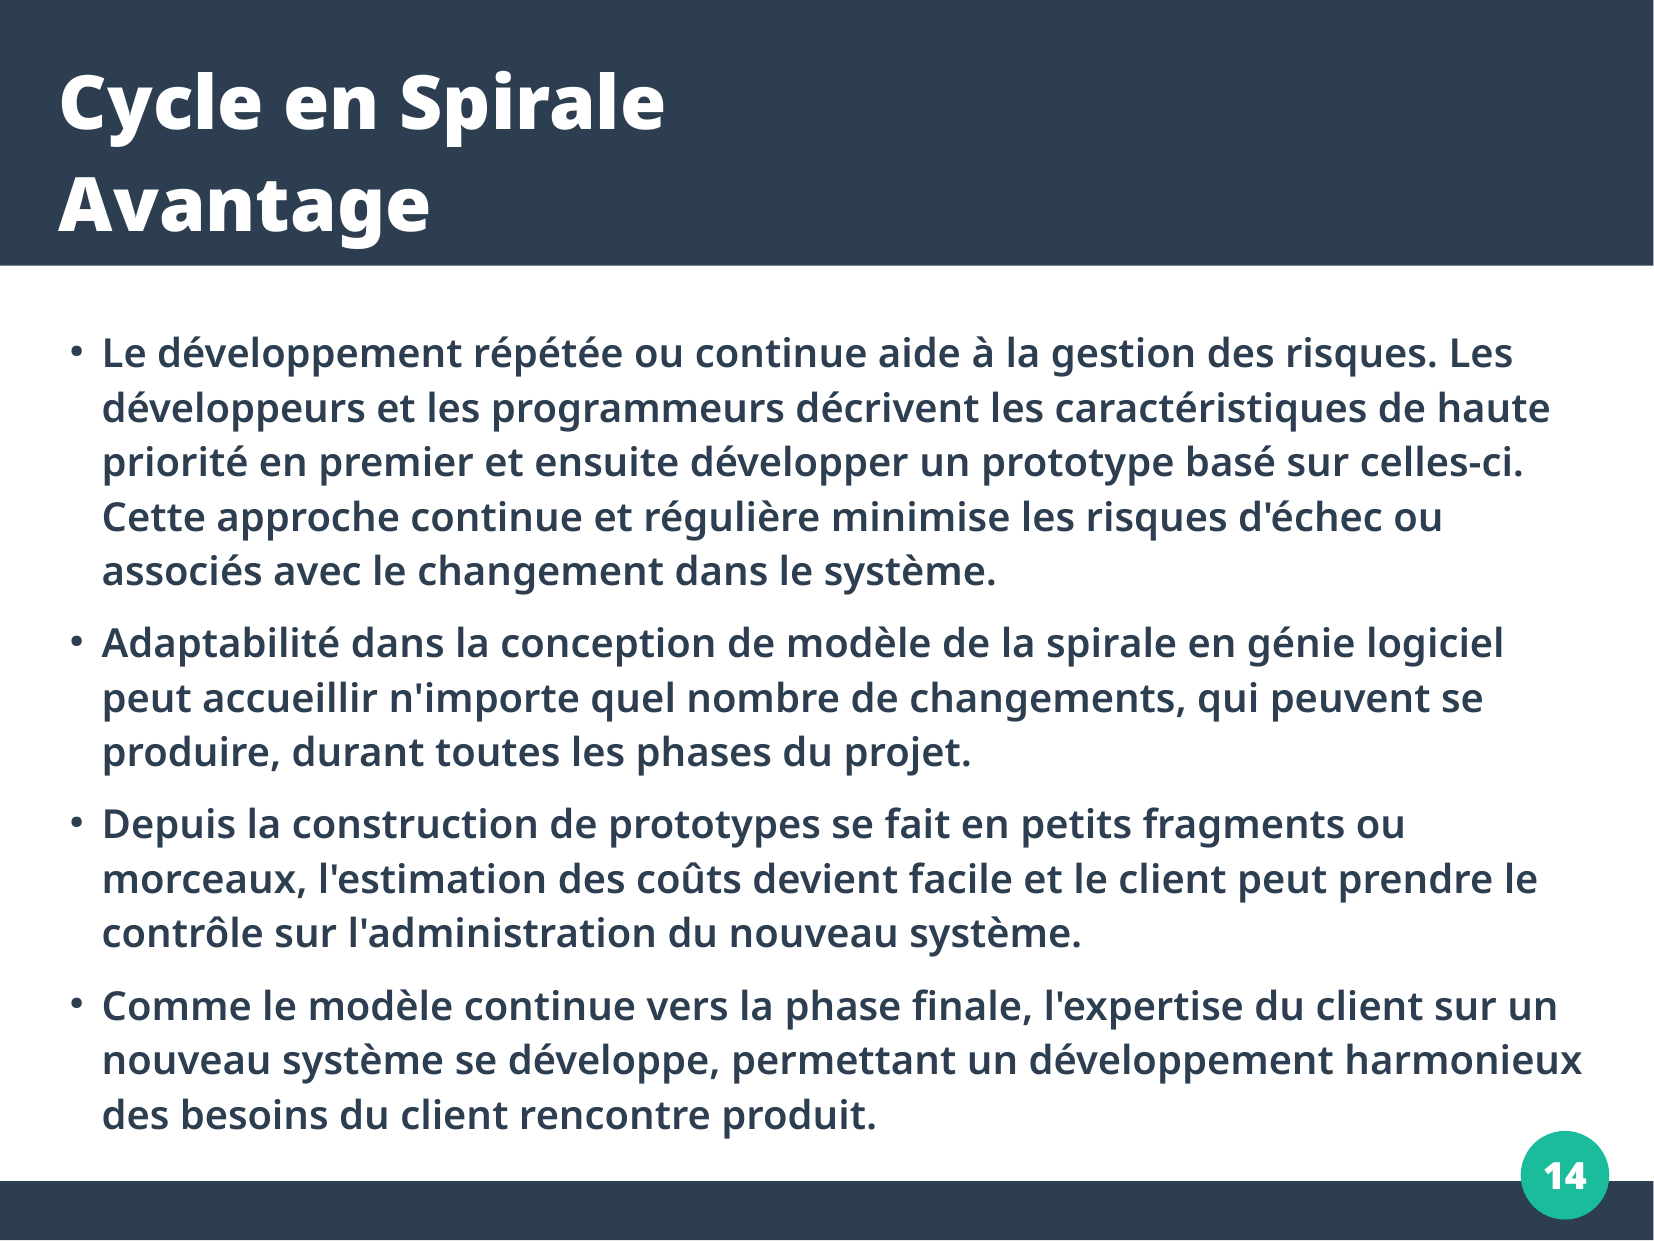

# Cycle en Spirale Avantage
Le développement répétée ou continue aide à la gestion des risques. Les développeurs et les programmeurs décrivent les caractéristiques de haute priorité en premier et ensuite développer un prototype basé sur celles-ci. Cette approche continue et régulière minimise les risques d'échec ou associés avec le changement dans le système.
Adaptabilité dans la conception de modèle de la spirale en génie logiciel peut accueillir n'importe quel nombre de changements, qui peuvent se produire, durant toutes les phases du projet.
Depuis la construction de prototypes se fait en petits fragments ou morceaux, l'estimation des coûts devient facile et le client peut prendre le contrôle sur l'administration du nouveau système.
Comme le modèle continue vers la phase finale, l'expertise du client sur un nouveau système se développe, permettant un développement harmonieux des besoins du client rencontre produit.
14